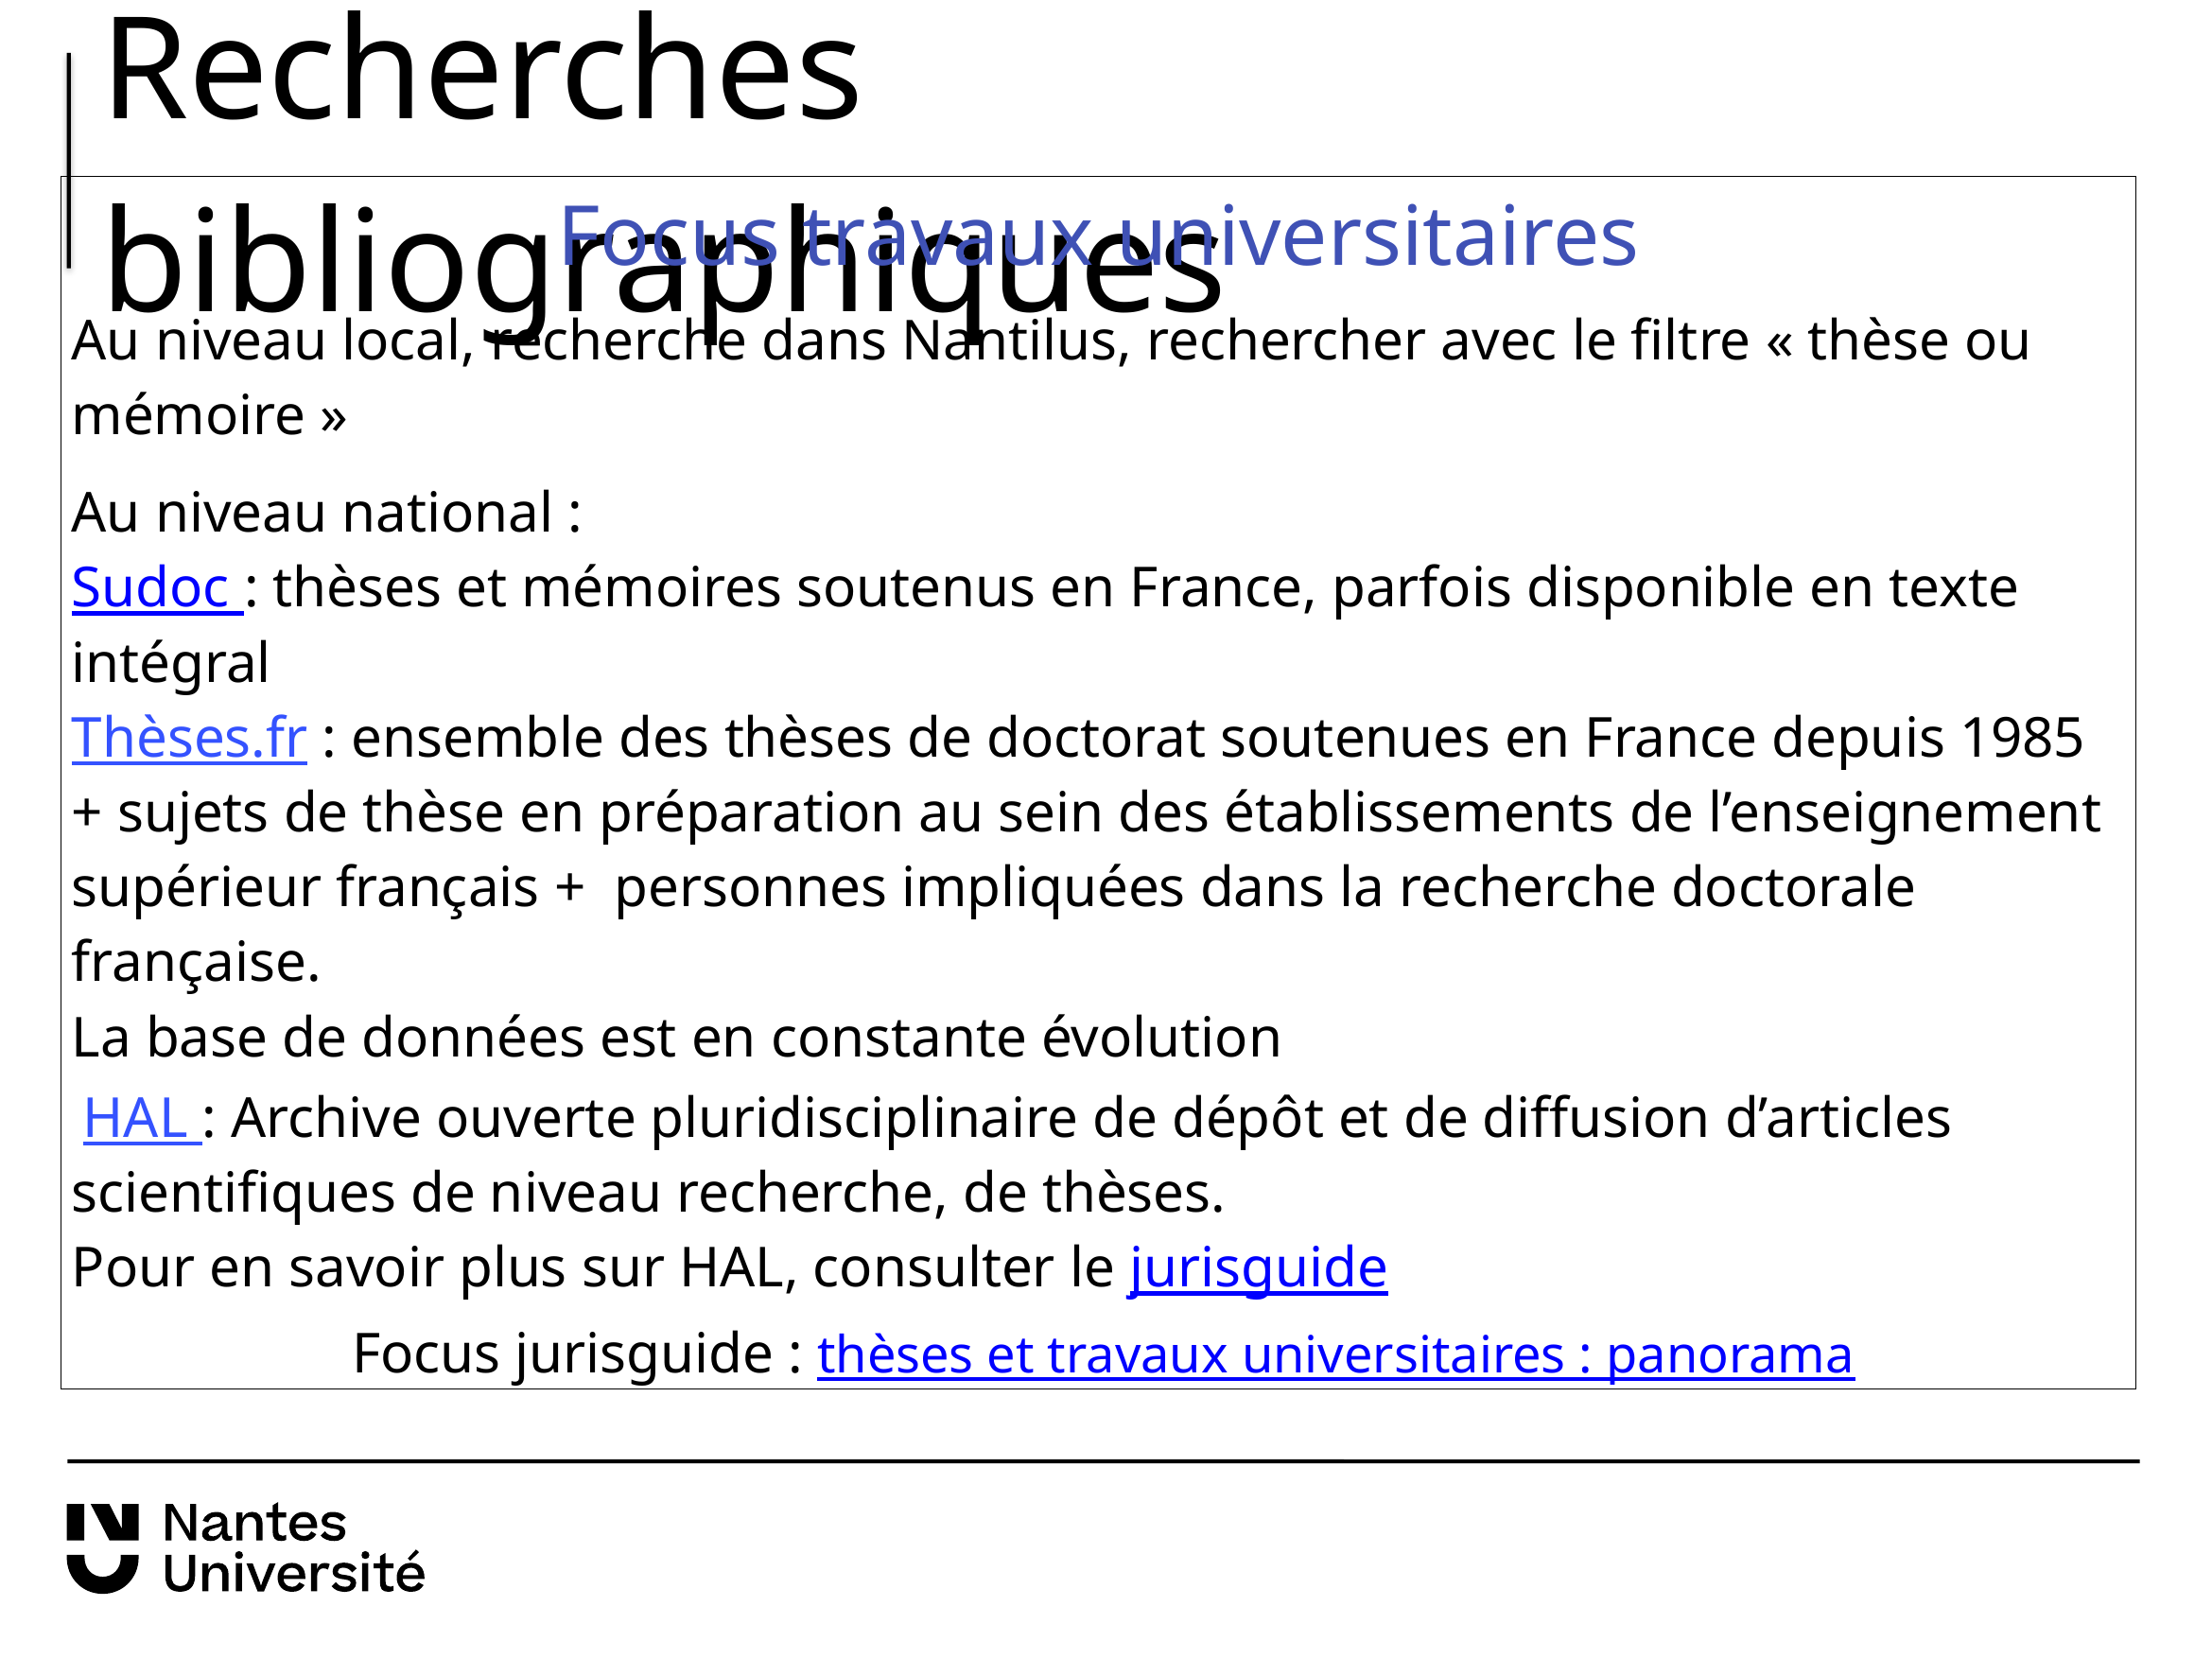

# Recherches bibliographiques
Focus travaux universitaires
Au niveau local, recherche dans Nantilus, rechercher avec le filtre « thèse ou mémoire »
Au niveau national :
Sudoc : thèses et mémoires soutenus en France, parfois disponible en texte intégral
Thèses.fr : ensemble des thèses de doctorat soutenues en France depuis 1985 + sujets de thèse en préparation au sein des établissements de l’enseignement supérieur français + personnes impliquées dans la recherche doctorale française.
La base de données est en constante évolution
HAL : Archive ouverte pluridisciplinaire de dépôt et de diffusion d’articles scientifiques de niveau recherche, de thèses.
Pour en savoir plus sur HAL, consulter le jurisguide
Focus jurisguide : thèses et travaux universitaires : panorama